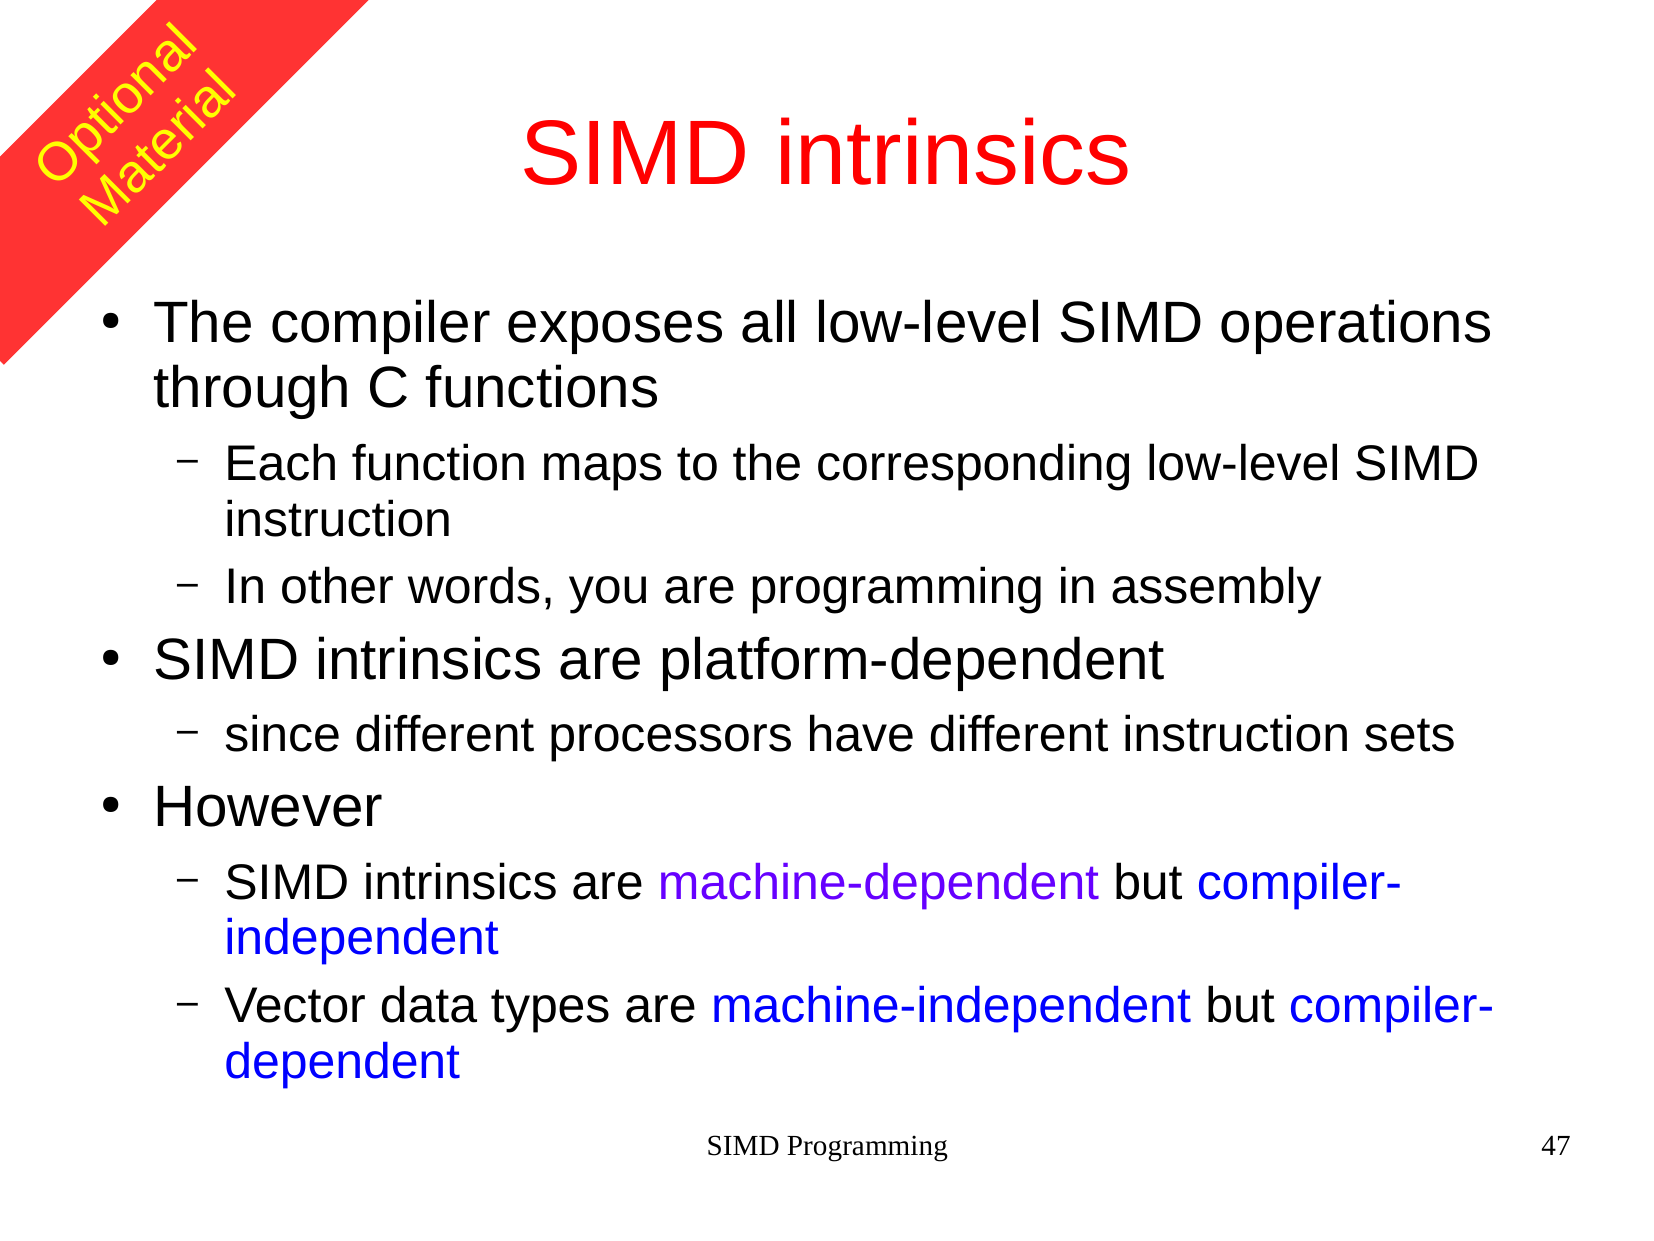

# SIMD intrinsics
Optional
Material
The compiler exposes all low-level SIMD operations through C functions
Each function maps to the corresponding low-level SIMD instruction
In other words, you are programming in assembly
SIMD intrinsics are platform-dependent
since different processors have different instruction sets
However
SIMD intrinsics are machine-dependent but compiler-independent
Vector data types are machine-independent but compiler-dependent
SIMD Programming
47